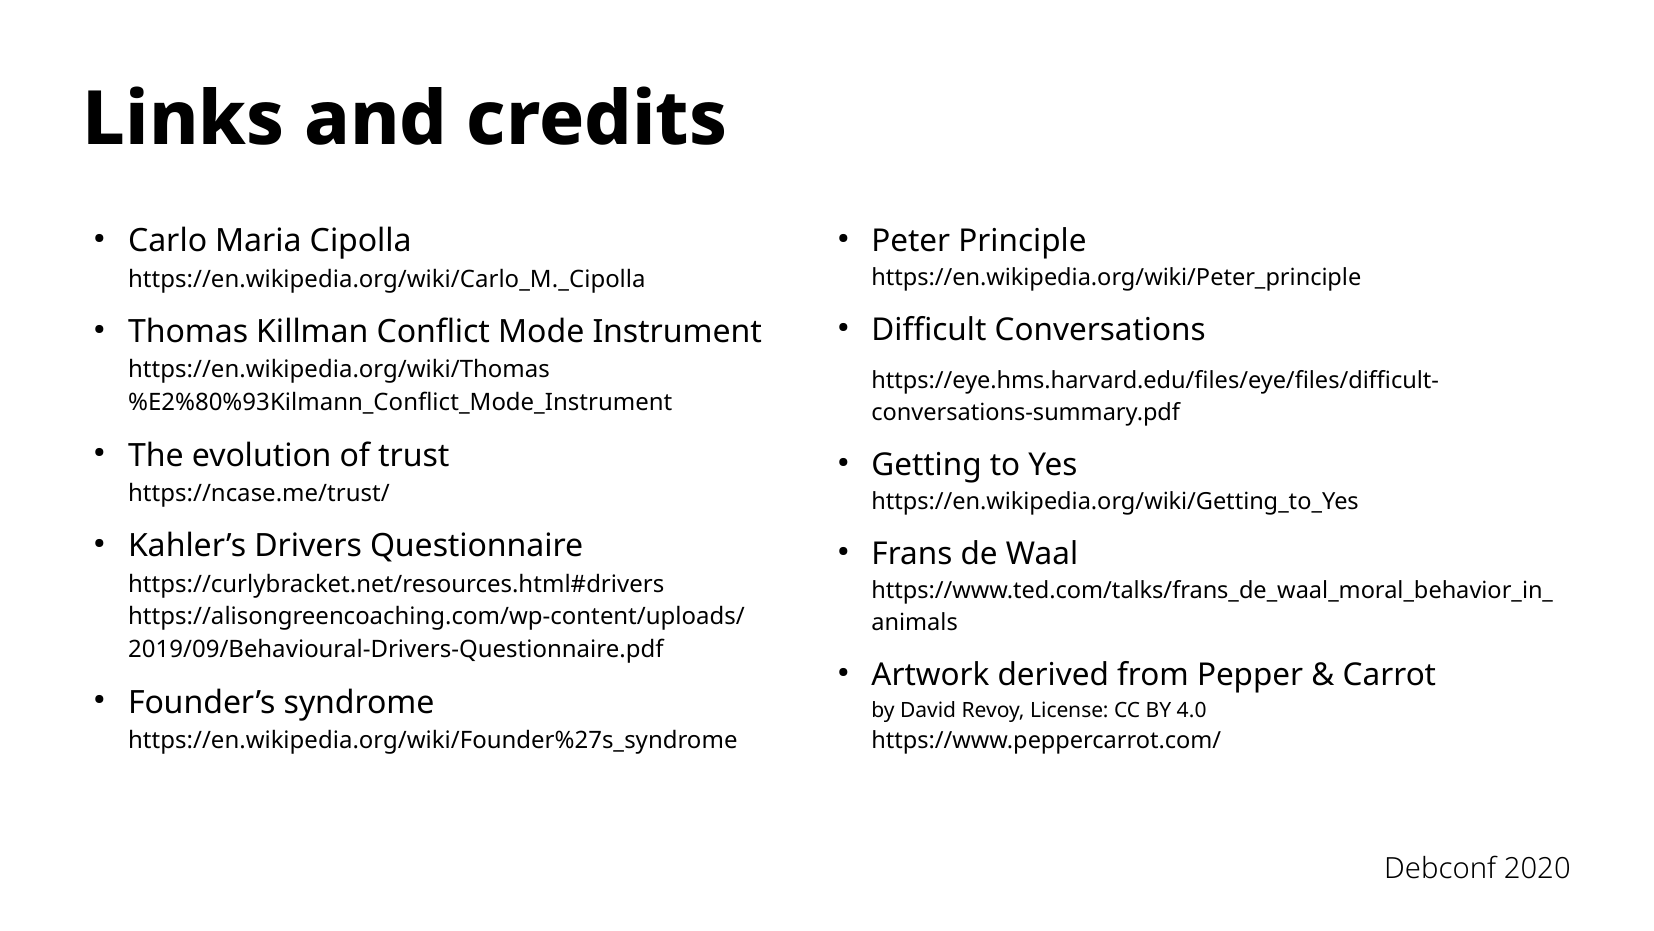

# Links and credits
Carlo Maria Cipolla
https://en.wikipedia.org/wiki/Carlo_M._Cipolla
Thomas Killman Conflict Mode Instrument
https://en.wikipedia.org/wiki/Thomas%E2%80%93Kilmann_Conflict_Mode_Instrument
The evolution of trust
https://ncase.me/trust/
Kahler’s Drivers Questionnaire
https://curlybracket.net/resources.html#drivers
https://alisongreencoaching.com/wp-content/uploads/2019/09/Behavioural-Drivers-Questionnaire.pdf
Founder’s syndrome
https://en.wikipedia.org/wiki/Founder%27s_syndrome
Peter Principle
https://en.wikipedia.org/wiki/Peter_principle
Difficult Conversations
https://eye.hms.harvard.edu/files/eye/files/difficult-conversations-summary.pdf
Getting to Yes
https://en.wikipedia.org/wiki/Getting_to_Yes
Frans de Waal
https://www.ted.com/talks/frans_de_waal_moral_behavior_in_animals
Artwork derived from Pepper & Carrot
by David Revoy, License: CC BY 4.0
https://www.peppercarrot.com/
Debconf 2020